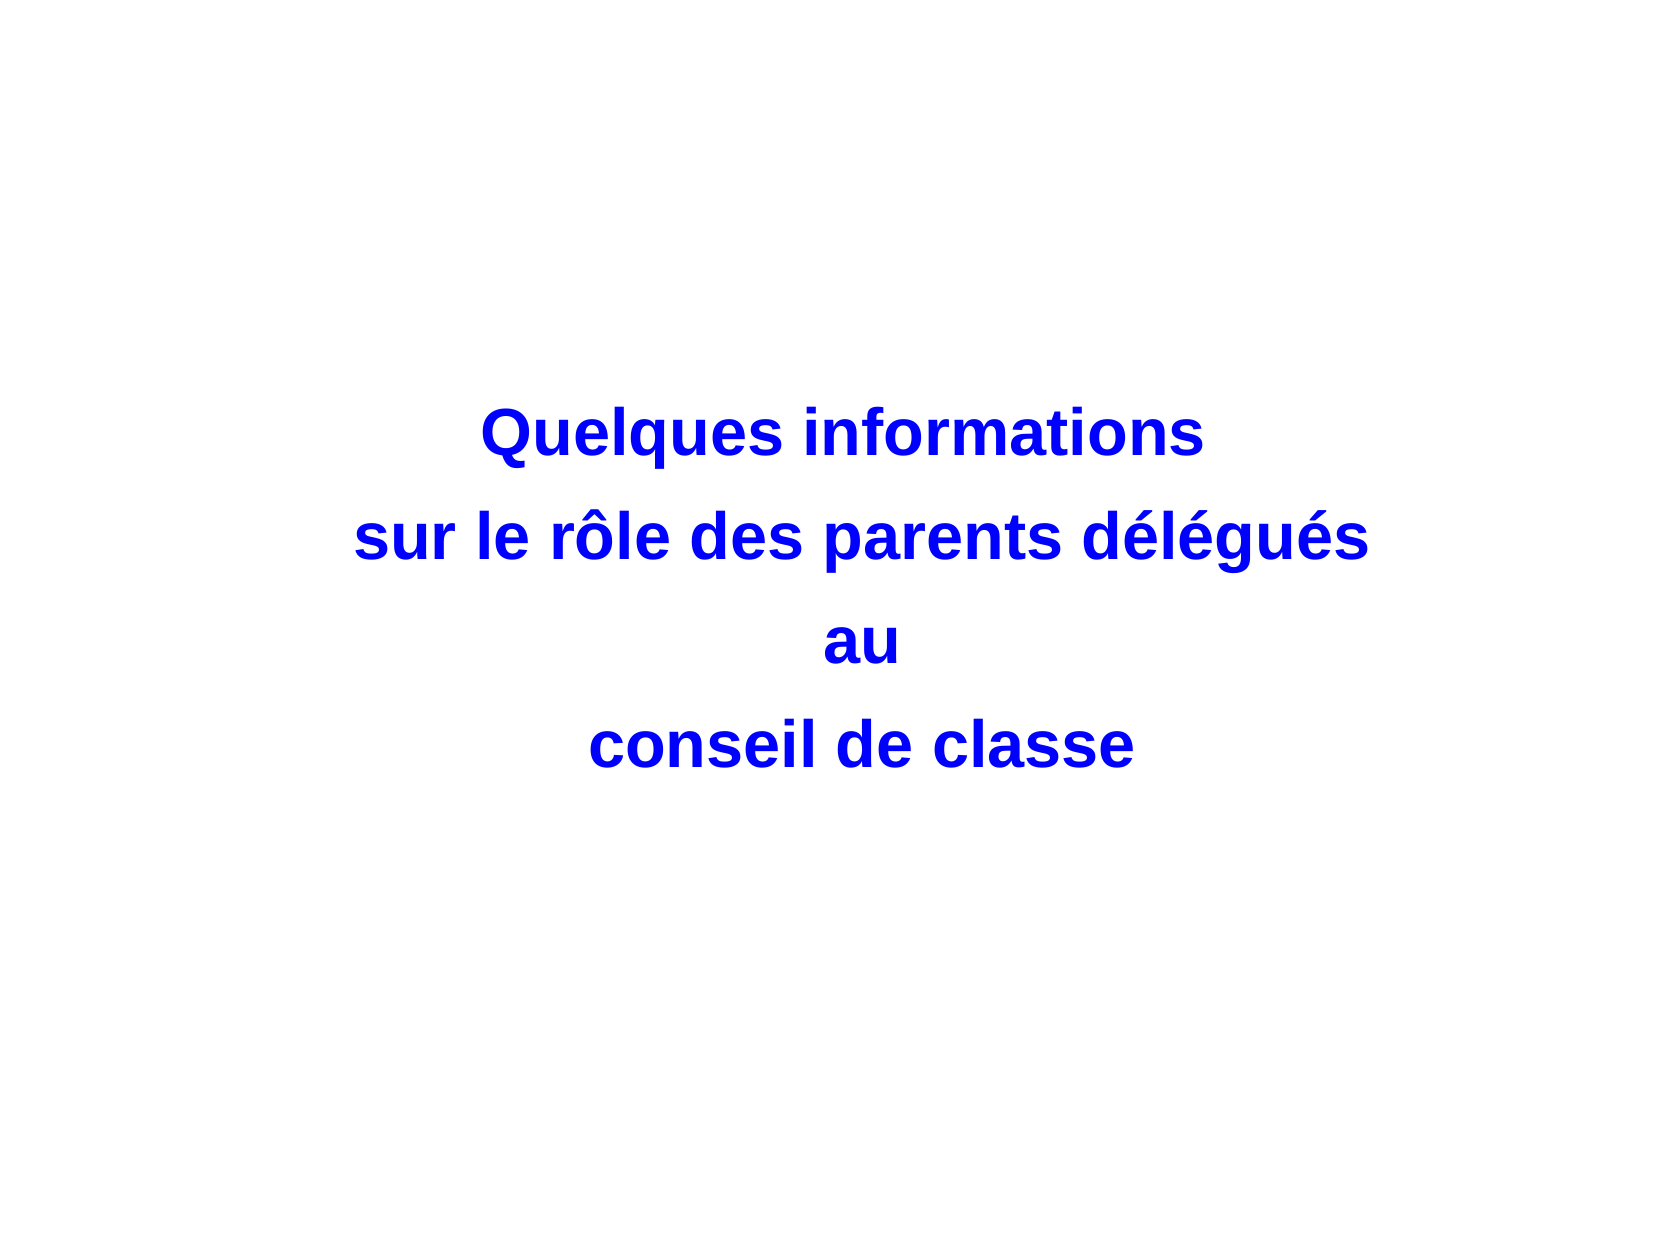

# Quelques informations
sur le rôle des parents délégués
au
conseil de classe